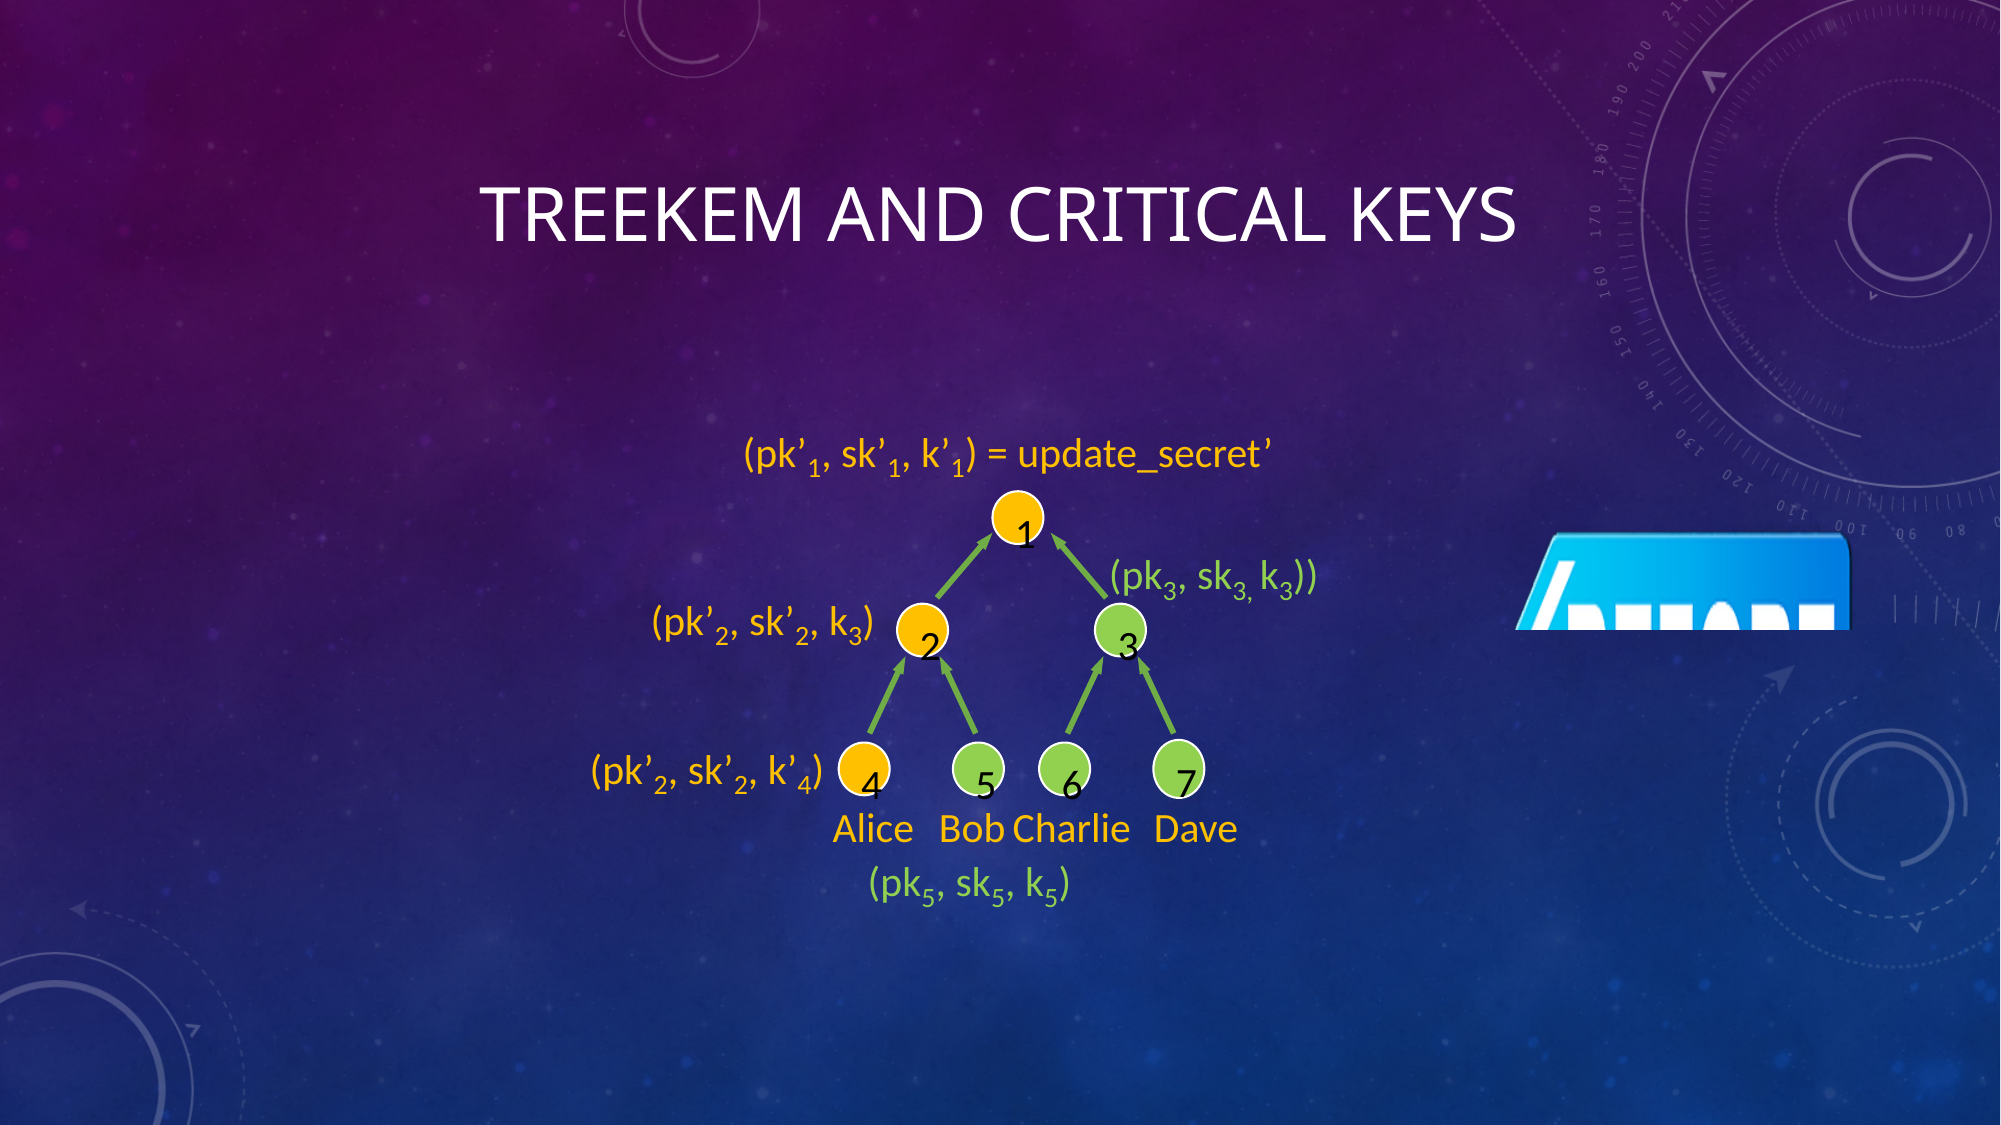

# TreeKEM and Critical Keys
(pk’1, sk’1, k’1) = update_secret’
1
2
3
7
4
5
6
Alice
Bob
Charlie
Dave
(pk3, sk3, k3))
(pk5, sk5, k5)
(pk’2, sk’2, k3)
(pk’2, sk’2, k’4)